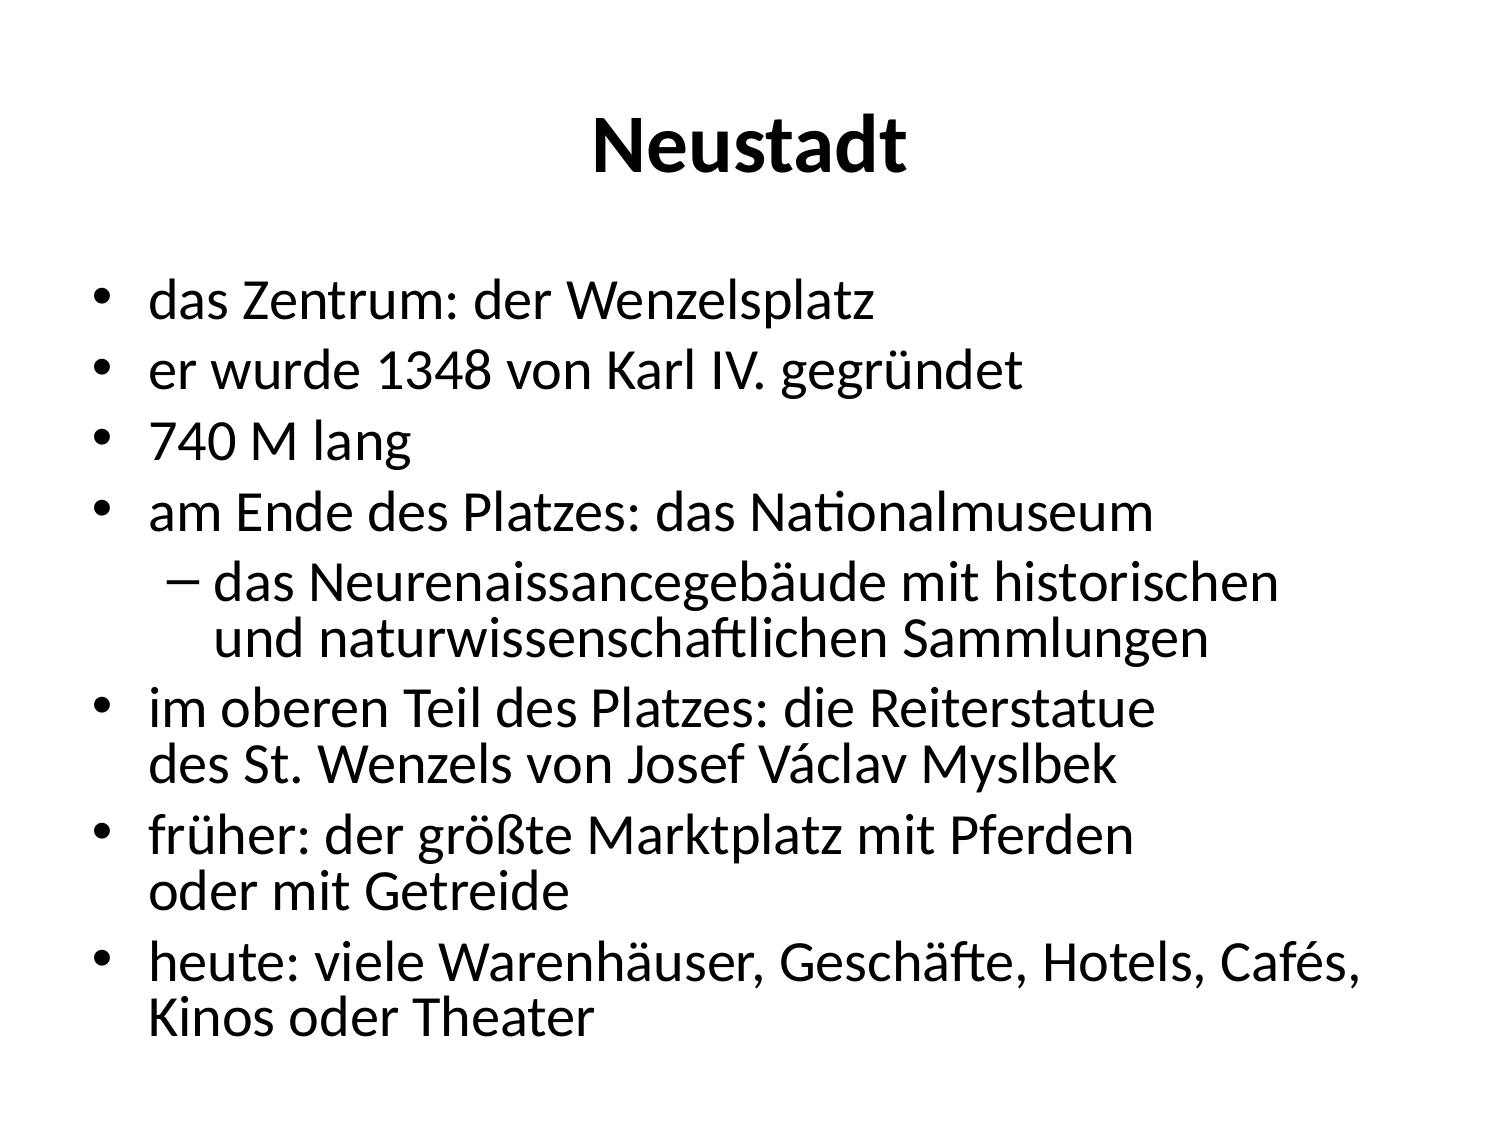

# Neustadt
das Zentrum: der Wenzelsplatz
er wurde 1348 von Karl IV. gegründet
740 M lang
am Ende des Platzes: das Nationalmuseum
das Neurenaissancegebäude mit historischen
und naturwissenschaftlichen Sammlungen
im oberen Teil des Platzes: die Reiterstatue
des St. Wenzels von Josef Václav Myslbek
früher: der größte Marktplatz mit Pferden
oder mit Getreide
heute: viele Warenhäuser, Geschäfte, Hotels, Cafés, Kinos oder Theater